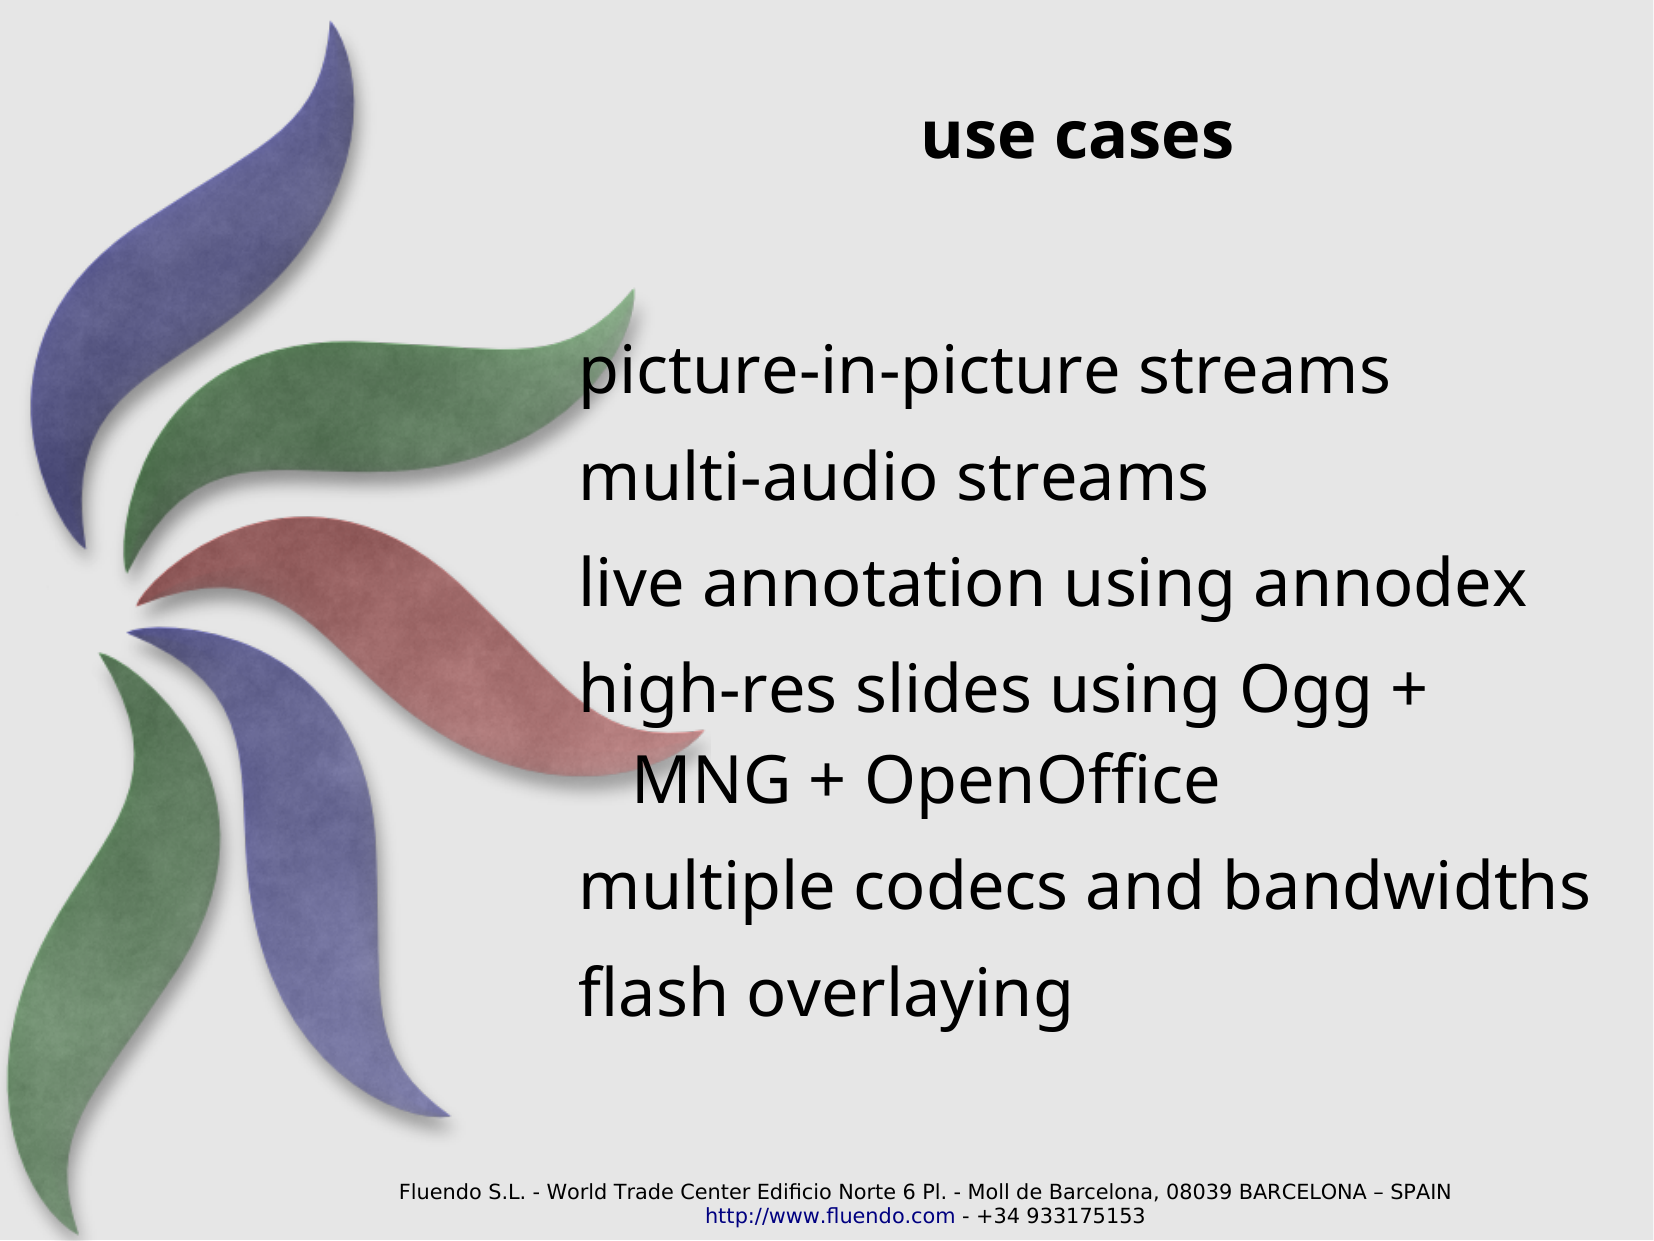

# use cases
picture-in-picture streams
multi-audio streams
live annotation using annodex
high-res slides using Ogg + MNG + OpenOffice
multiple codecs and bandwidths
flash overlaying